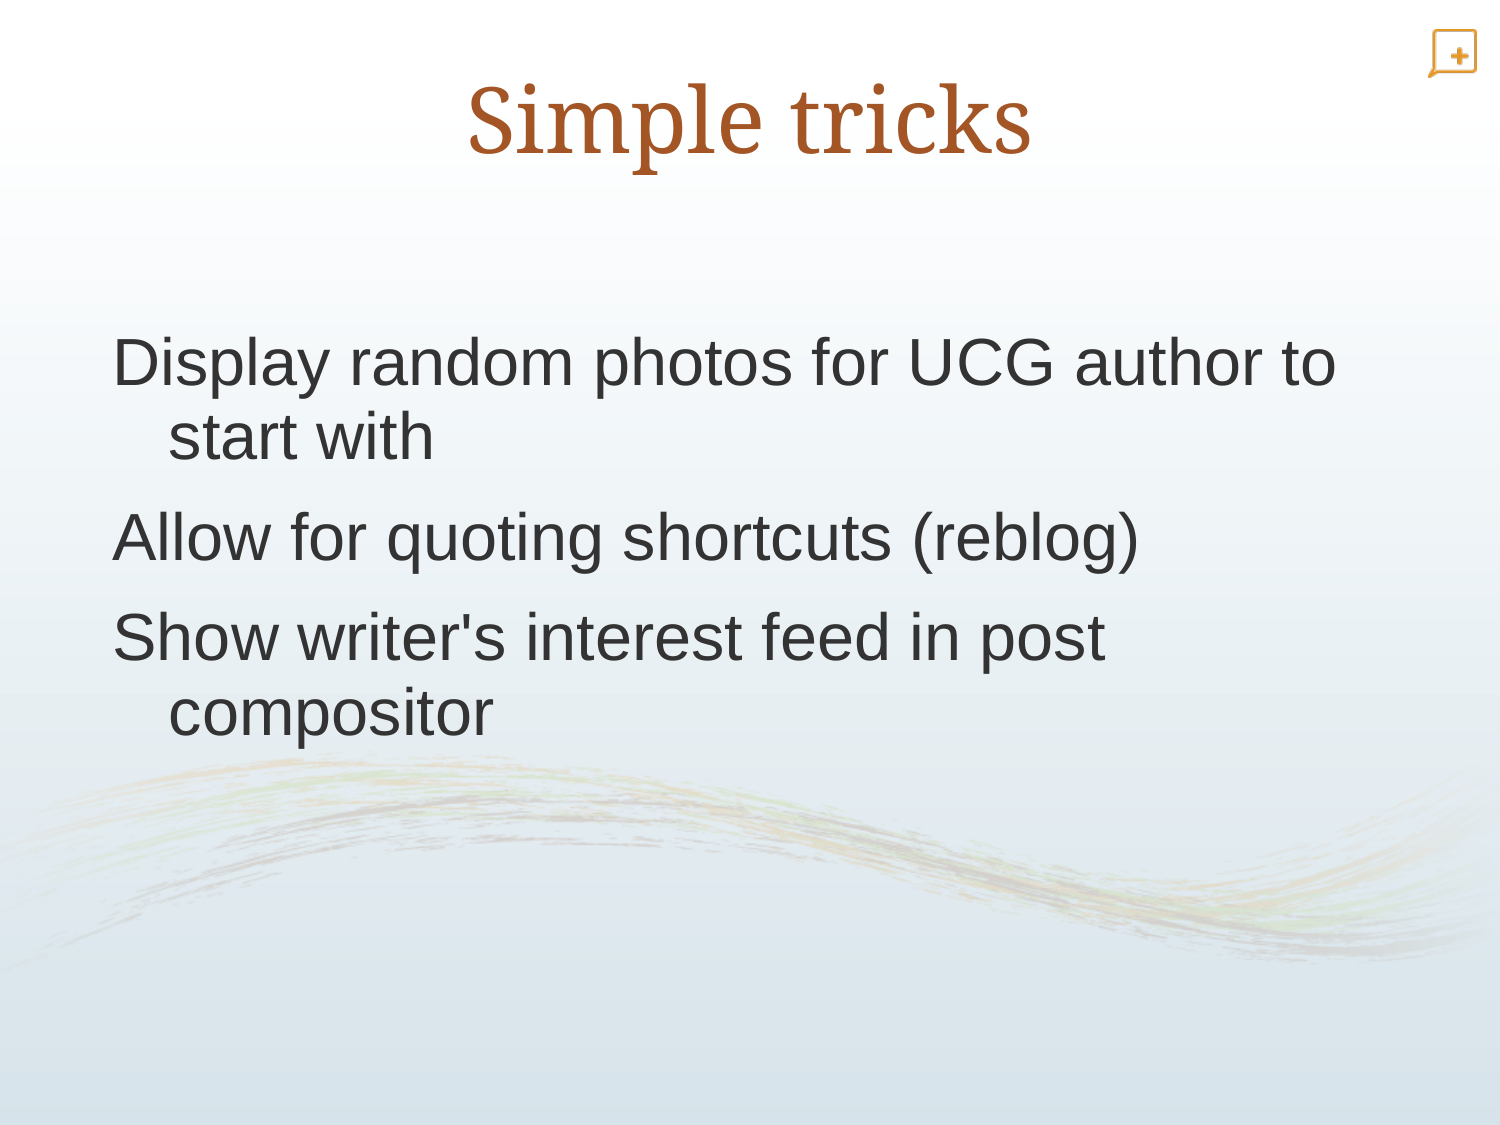

# Simple tricks
Display random photos for UCG author to start with
Allow for quoting shortcuts (reblog)
Show writer's interest feed in post compositor